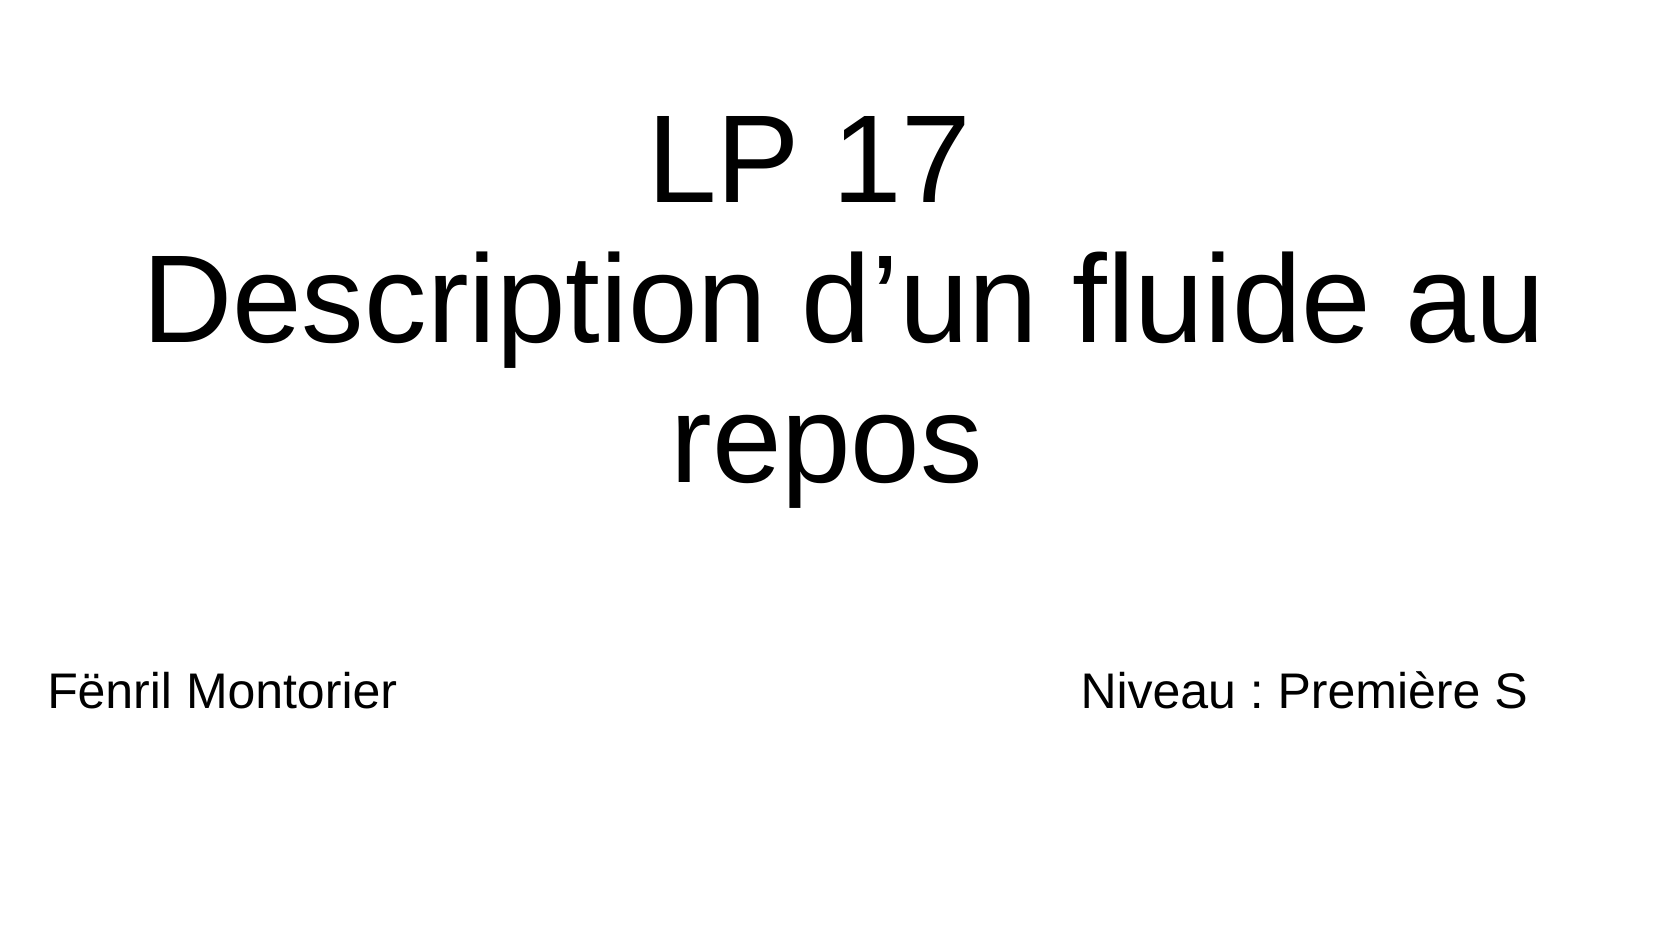

# LP 17 Description d’un fluide au repos
Fënril Montorier										Niveau : Première S